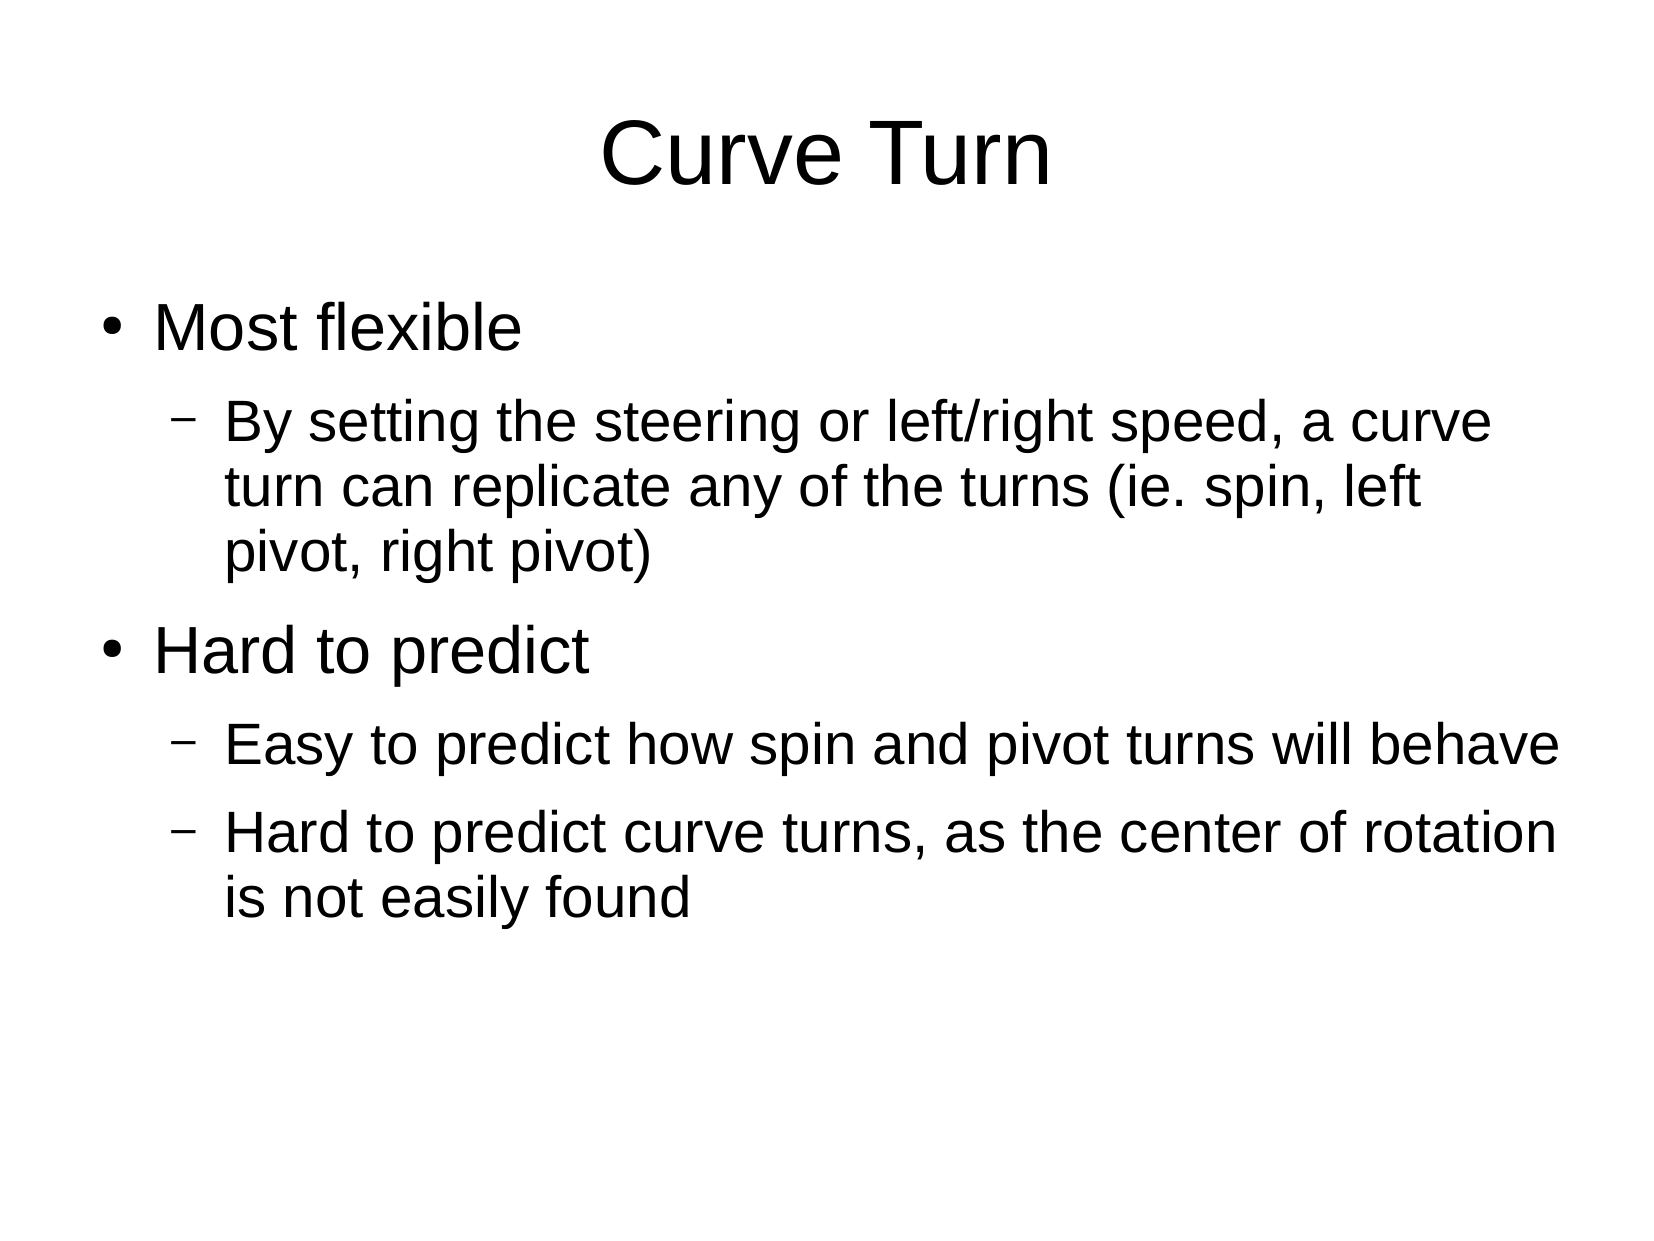

# Curve Turn
Most flexible
By setting the steering or left/right speed, a curve turn can replicate any of the turns (ie. spin, left pivot, right pivot)
Hard to predict
Easy to predict how spin and pivot turns will behave
Hard to predict curve turns, as the center of rotation is not easily found